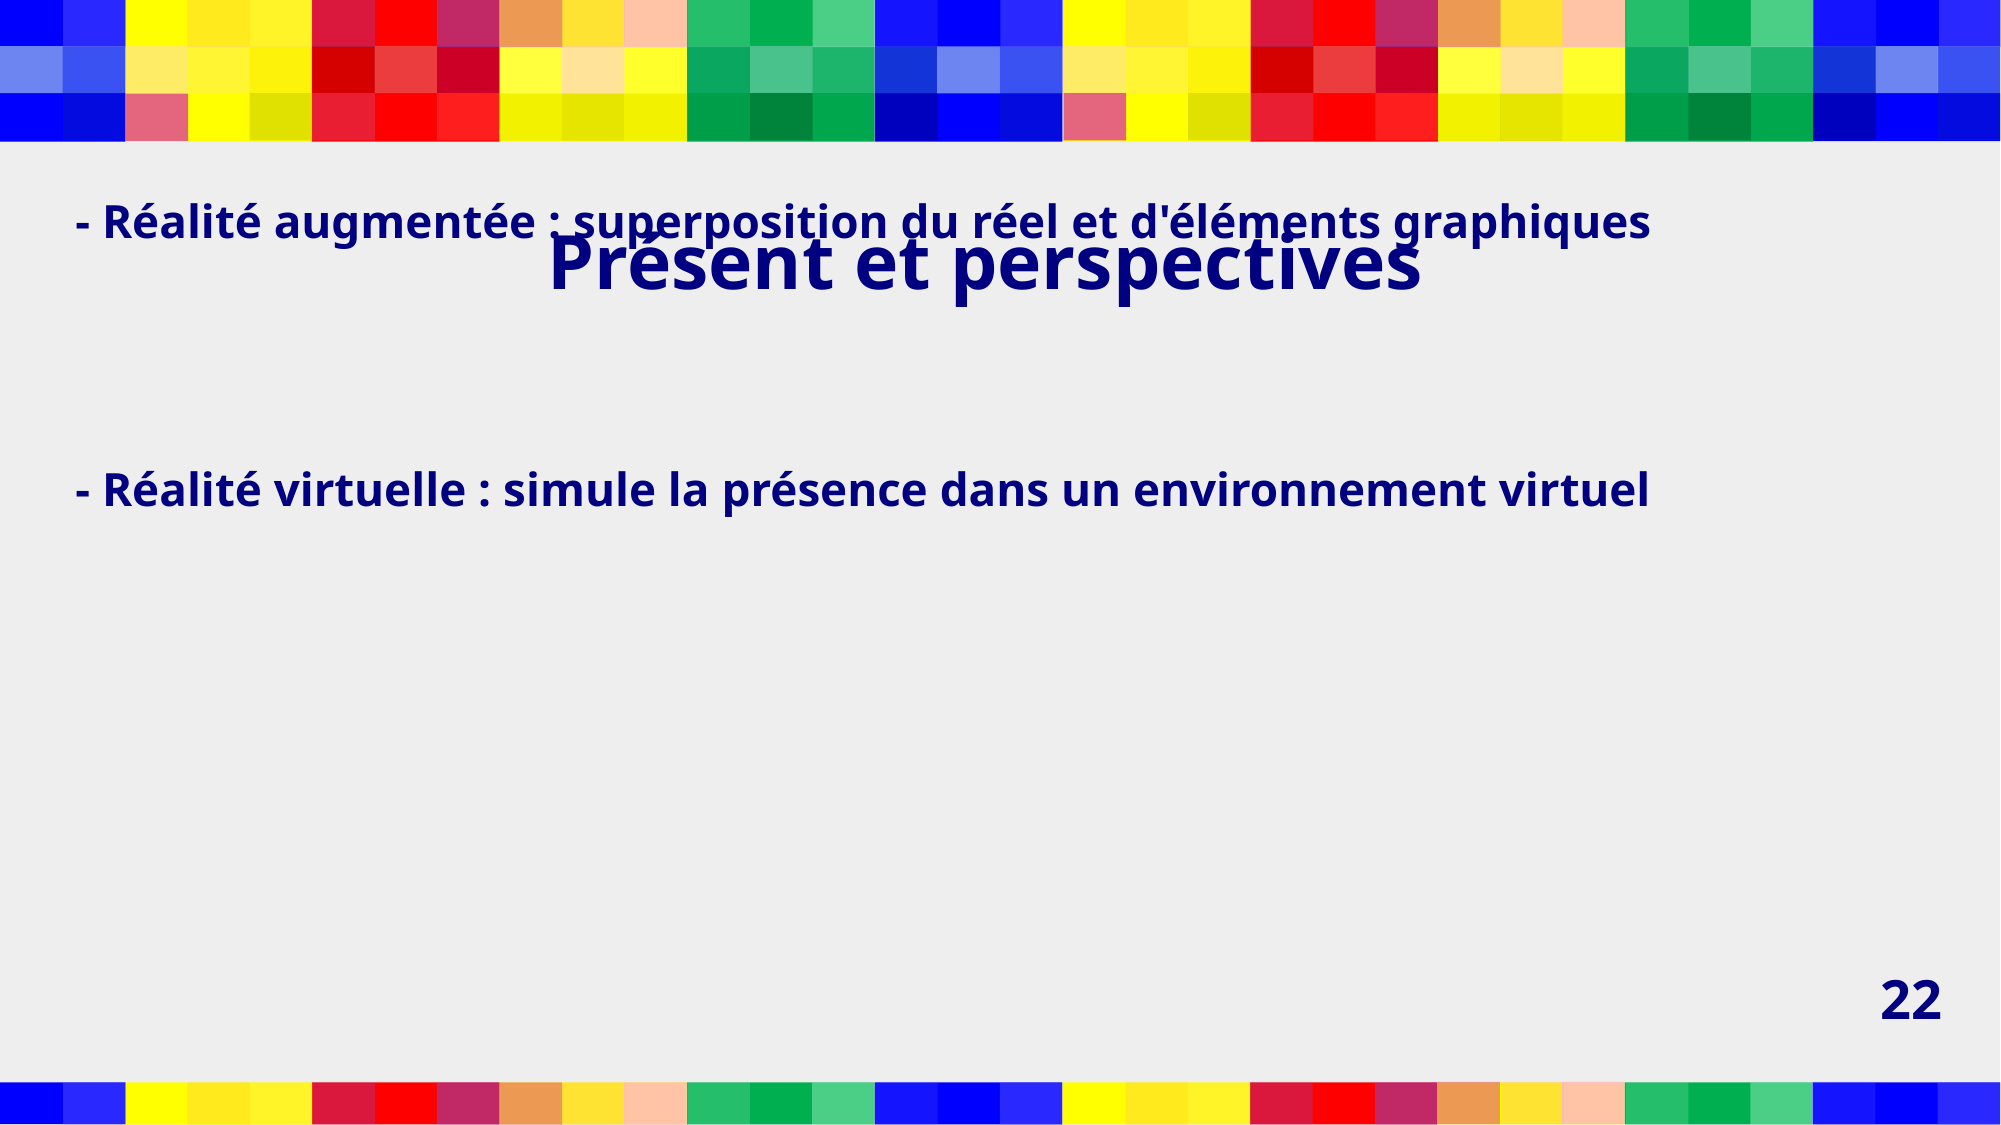

Présent et perspectives
# - Etat des lieux des interfaces vidéoludique https://www.youtube.com/watch?v=ZzqY8h65RVU - Réalité augmentée : superposition du réel et d'éléments graphiques - Réalité virtuelle : simule la présence dans un environnement virtuel
22